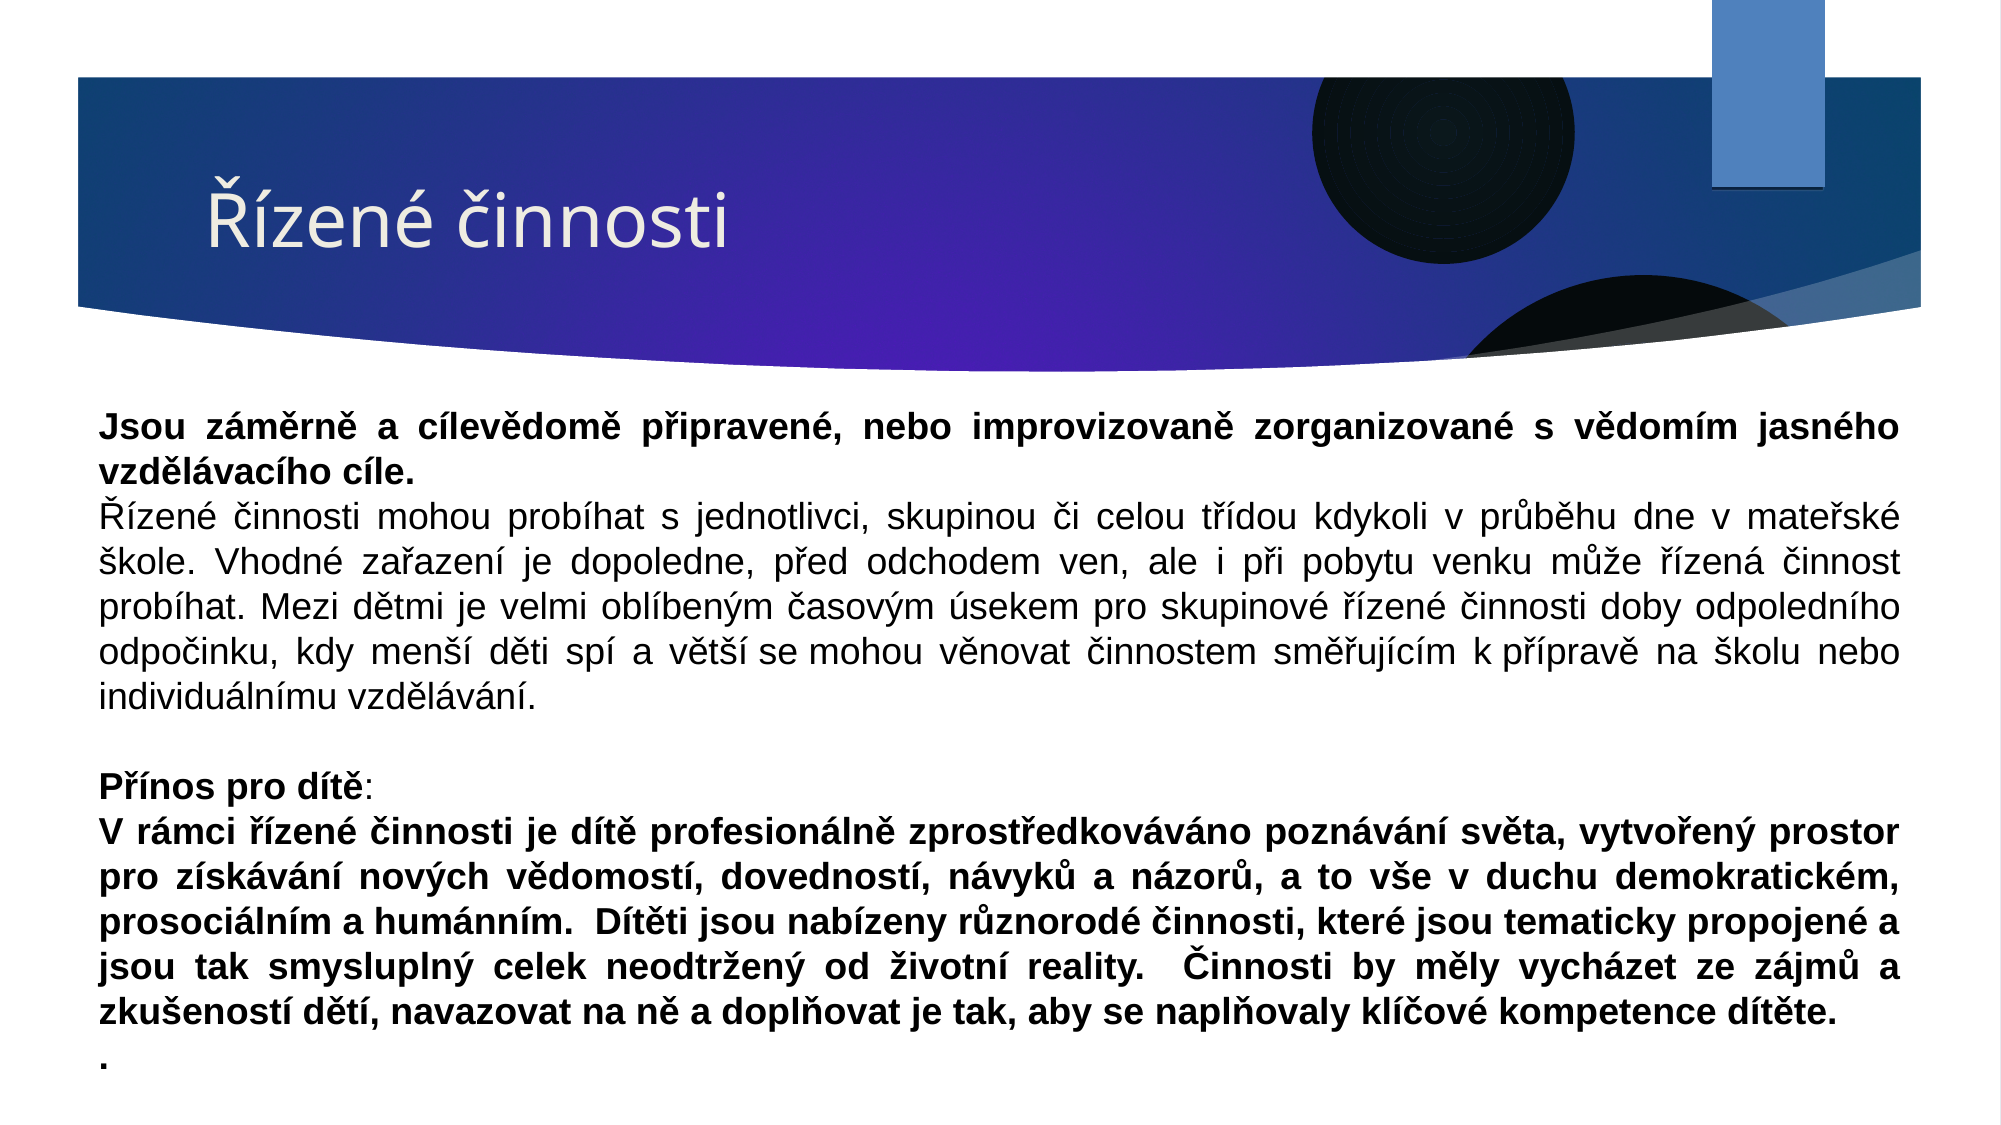

# Řízené činnosti
Jsou záměrně a cílevědomě připravené, nebo improvizovaně zorganizované s vědomím jasného vzdělávacího cíle.
Řízené činnosti mohou probíhat s jednotlivci, skupinou či celou třídou kdykoli v průběhu dne v mateřské škole. Vhodné zařazení je dopoledne, před odchodem ven, ale i při pobytu venku může řízená činnost probíhat. Mezi dětmi je velmi oblíbeným časovým úsekem pro skupinové řízené činnosti doby odpoledního odpočinku, kdy menší děti spí a větší se mohou věnovat činnostem směřujícím k přípravě na školu nebo individuálnímu vzdělávání.
Přínos pro dítě:
V rámci řízené činnosti je dítě profesionálně zprostředkováváno poznávání světa, vytvořený prostor pro získávání nových vědomostí, dovedností, návyků a názorů, a to vše v duchu demokratickém, prosociálním a humánním. Dítěti jsou nabízeny různorodé činnosti, které jsou tematicky propojené a jsou tak smysluplný celek neodtržený od životní reality. Činnosti by měly vycházet ze zájmů a zkušeností dětí, navazovat na ně a doplňovat je tak, aby se naplňovaly klíčové kompetence dítěte.
.